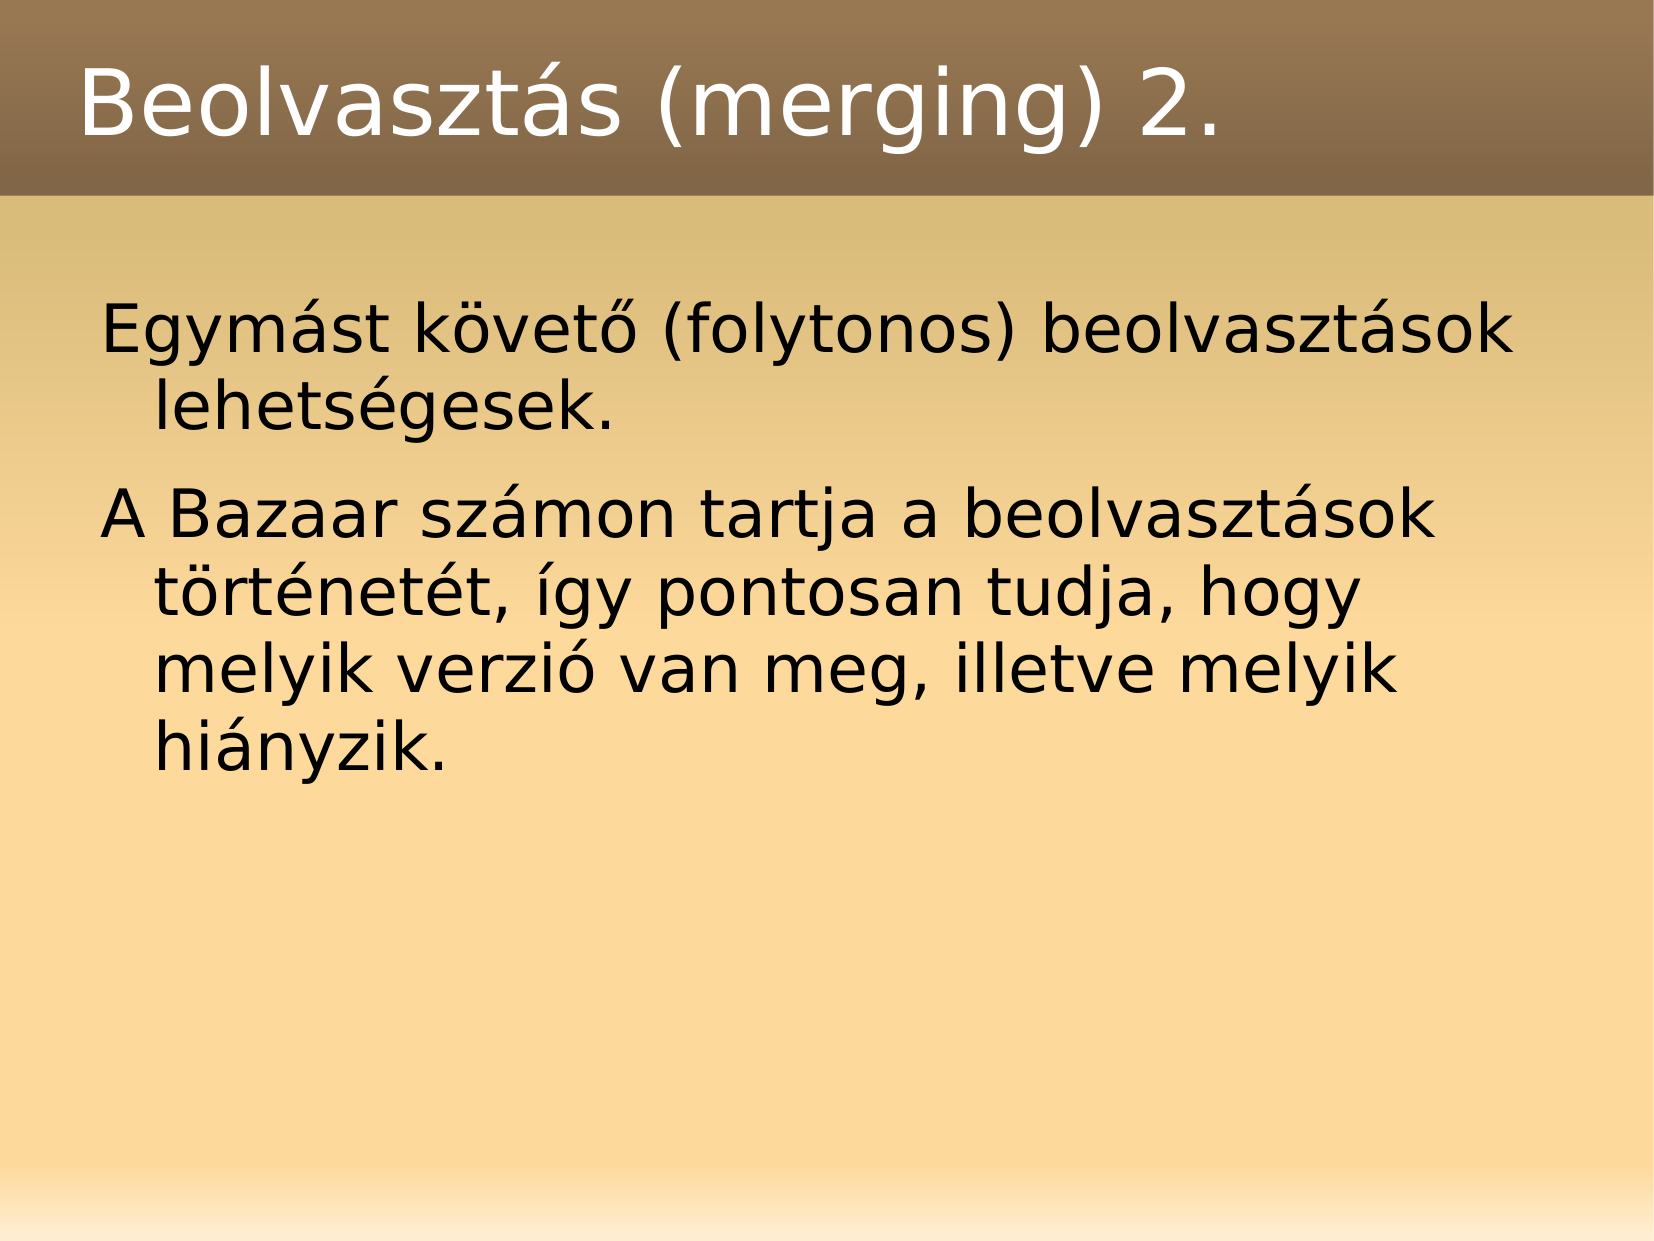

# Beolvasztás (merging) 2.
Egymást követő (folytonos) beolvasztások lehetségesek.
A Bazaar számon tartja a beolvasztások történetét, így pontosan tudja, hogy melyik verzió van meg, illetve melyik hiányzik.